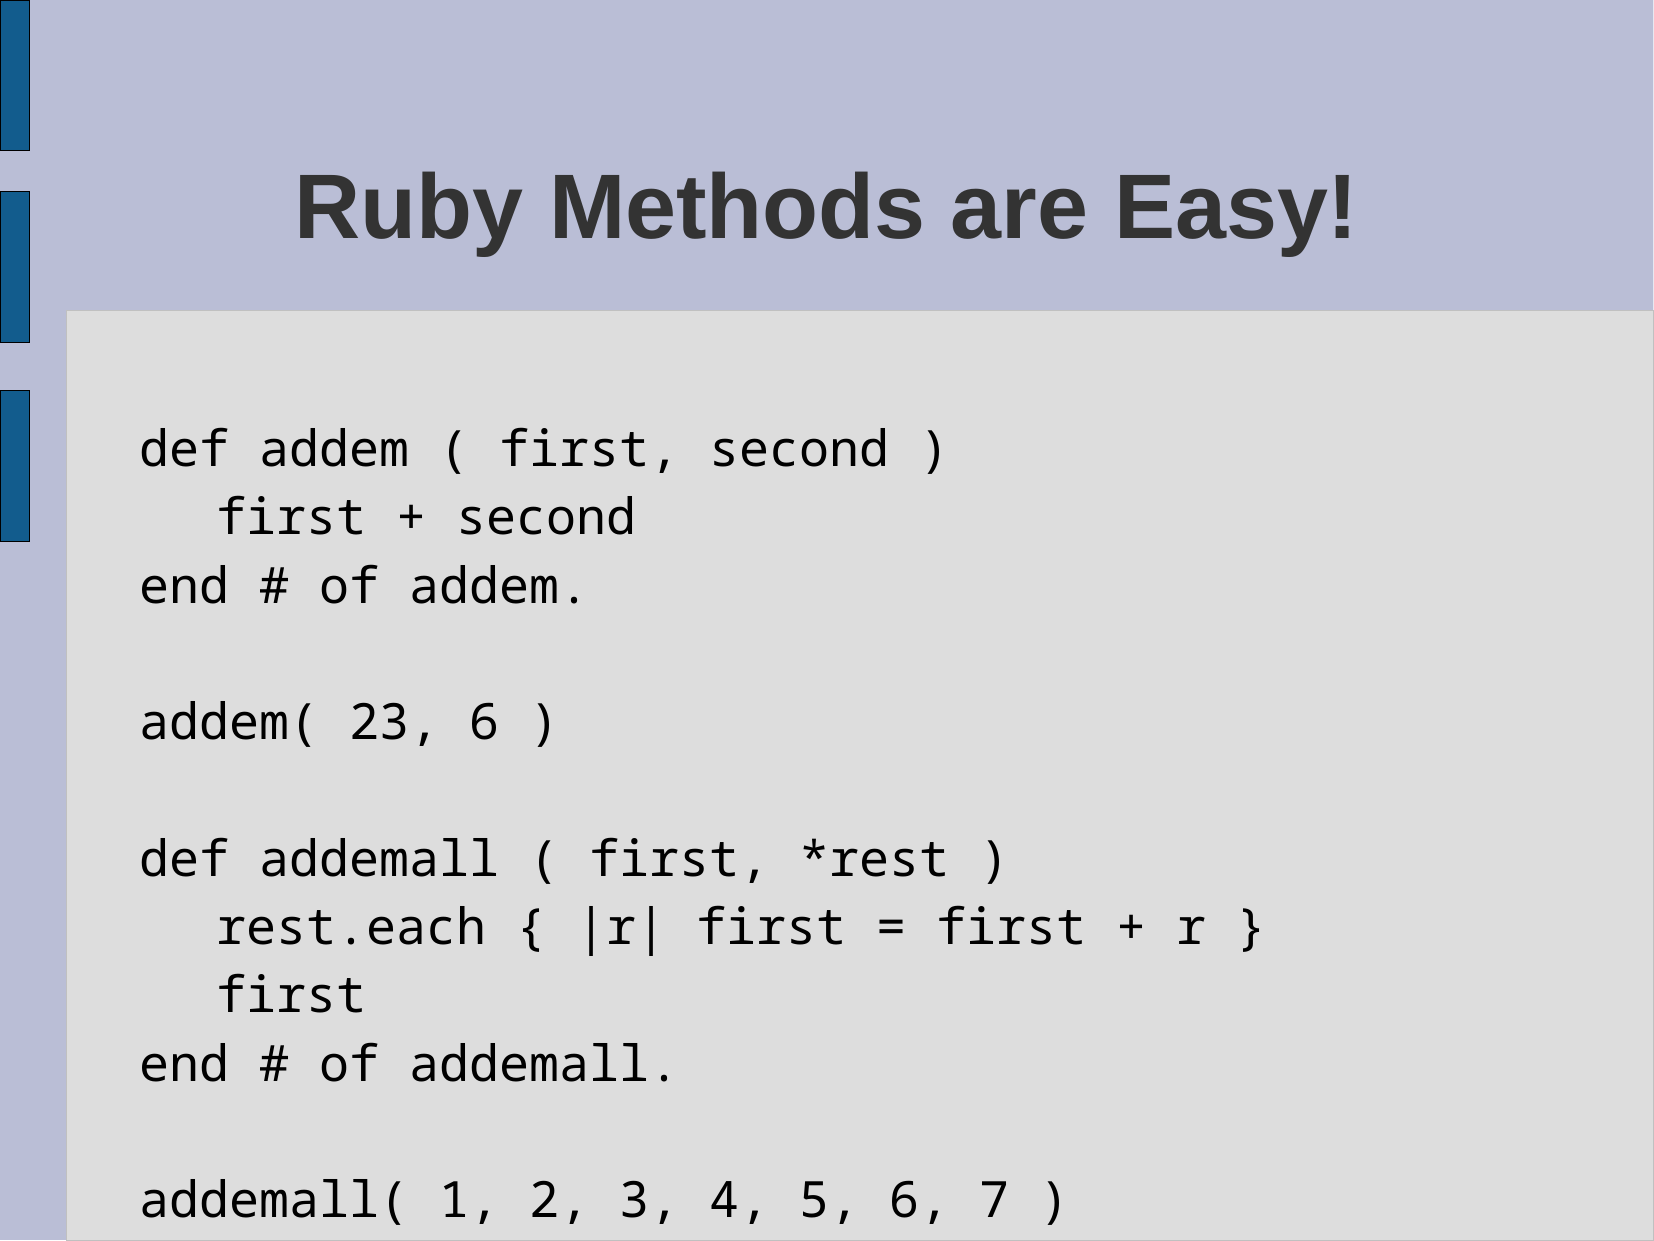

#
Ruby Methods are Easy!
def addem ( first, second )
first + second
end # of addem.
addem( 23, 6 )
def addemall ( first, *rest )
rest.each { |r| first = first + r }
first
end # of addemall.
addemall( 1, 2, 3, 4, 5, 6, 7 )